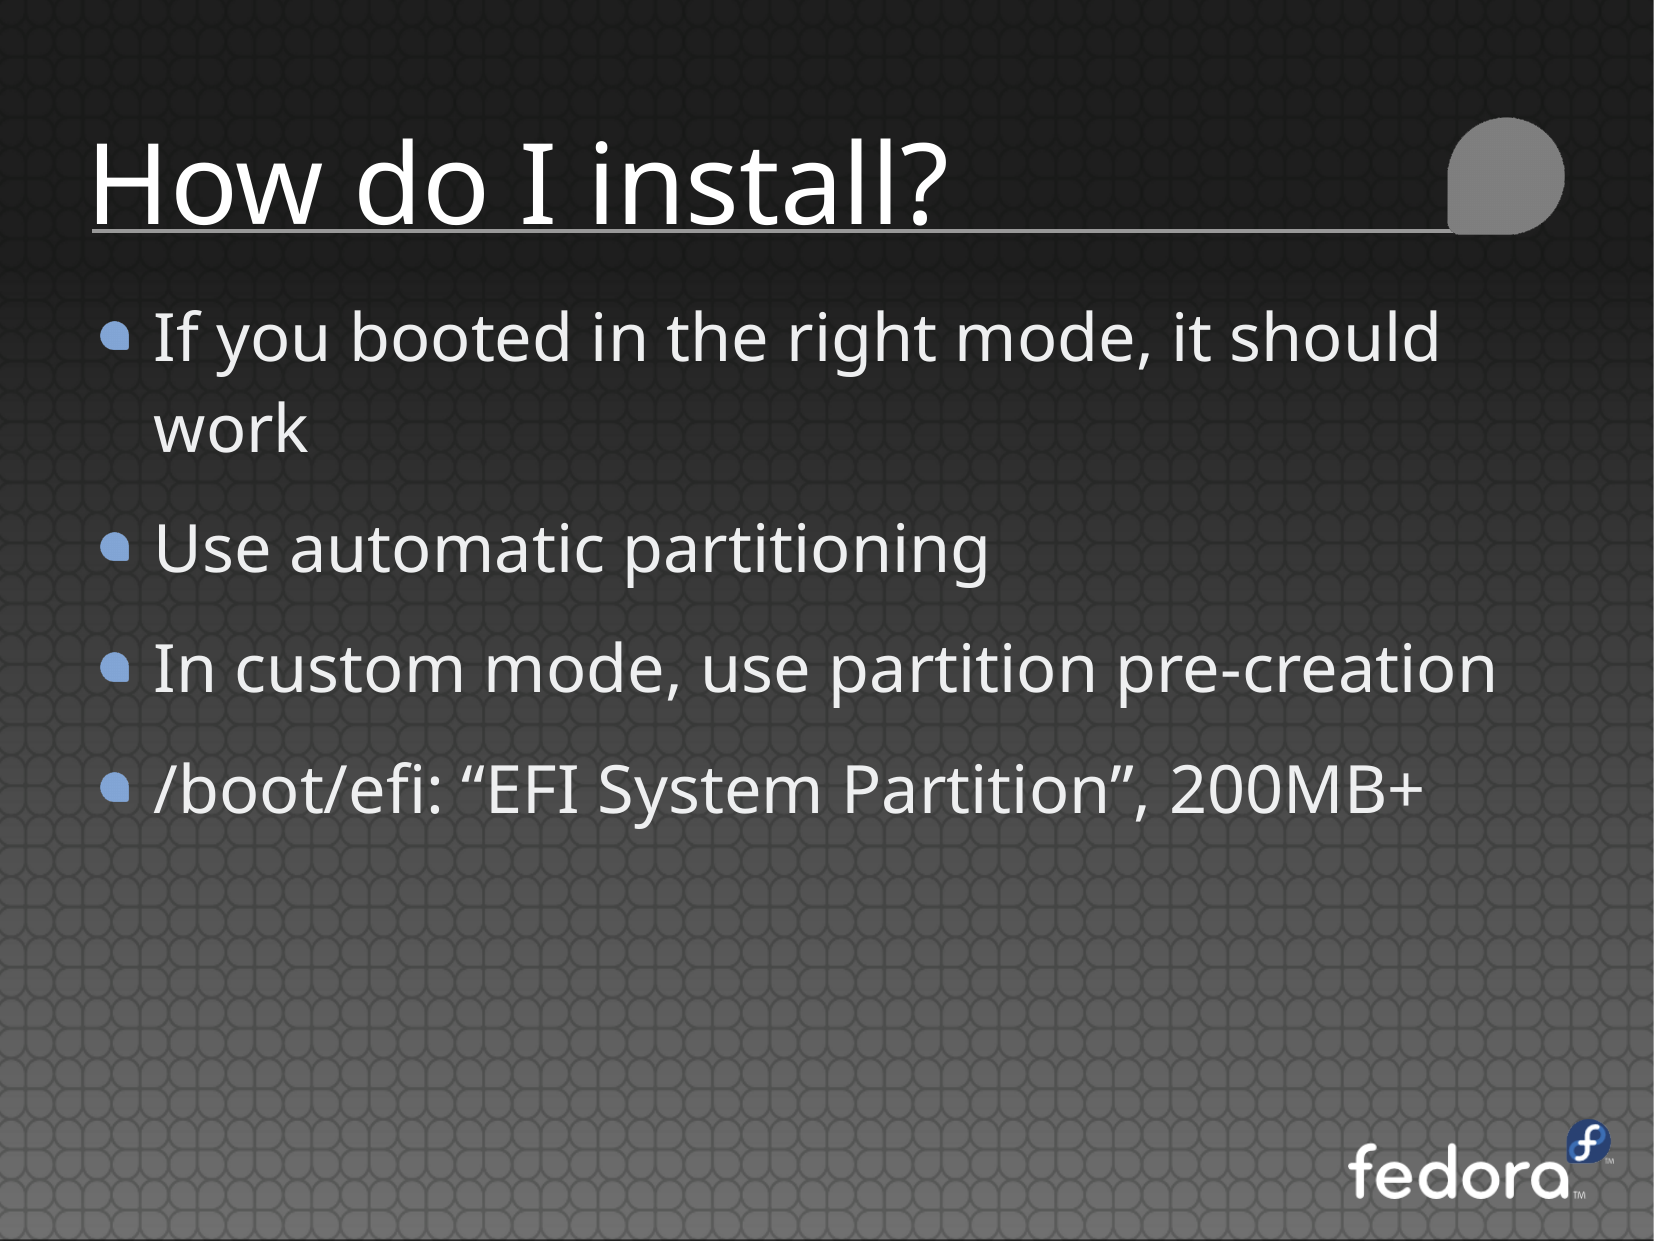

# How do I install?
If you booted in the right mode, it should work
Use automatic partitioning
In custom mode, use partition pre-creation
/boot/efi: “EFI System Partition”, 200MB+